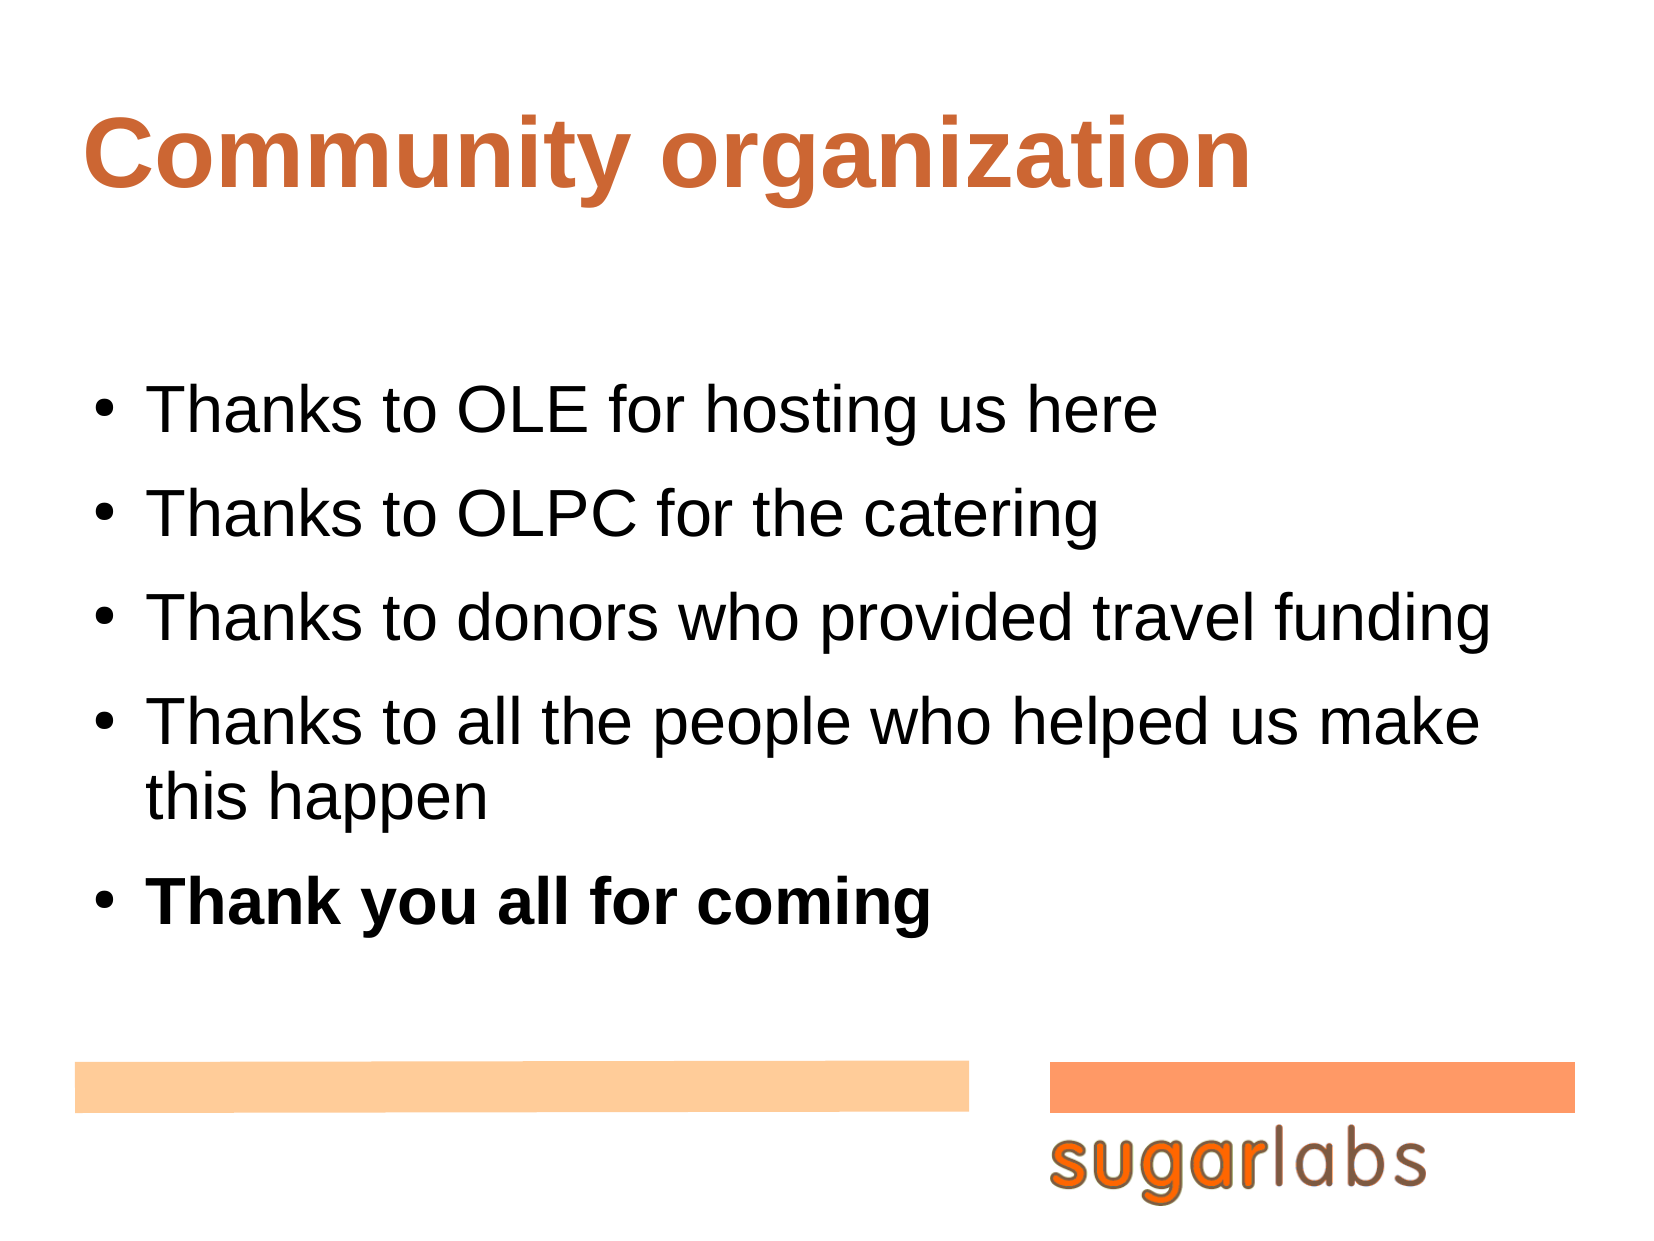

# Community organization
Thanks to OLE for hosting us here
Thanks to OLPC for the catering
Thanks to donors who provided travel funding
Thanks to all the people who helped us make this happen
Thank you all for coming